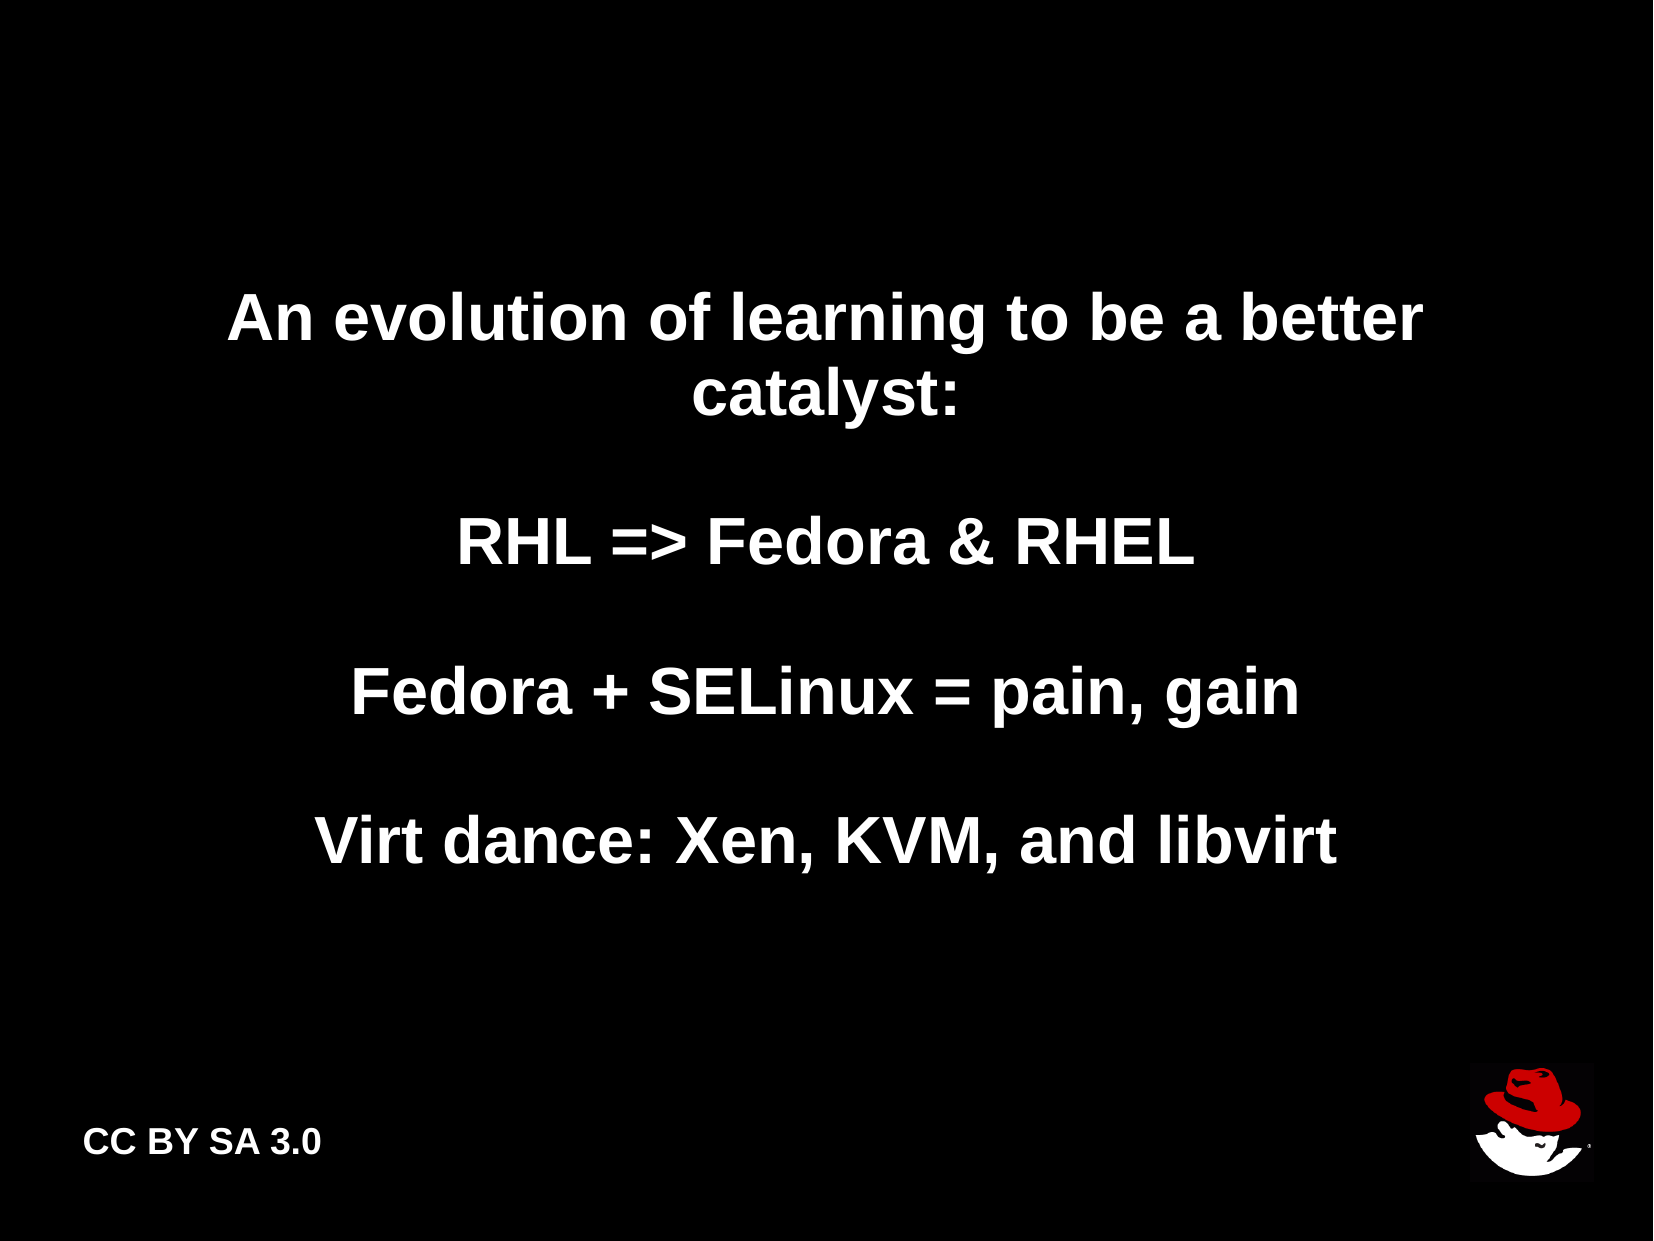

# An evolution of learning to be a better catalyst:
RHL => Fedora & RHEL
Fedora + SELinux = pain, gain
Virt dance: Xen, KVM, and libvirt
CC BY SA 3.0